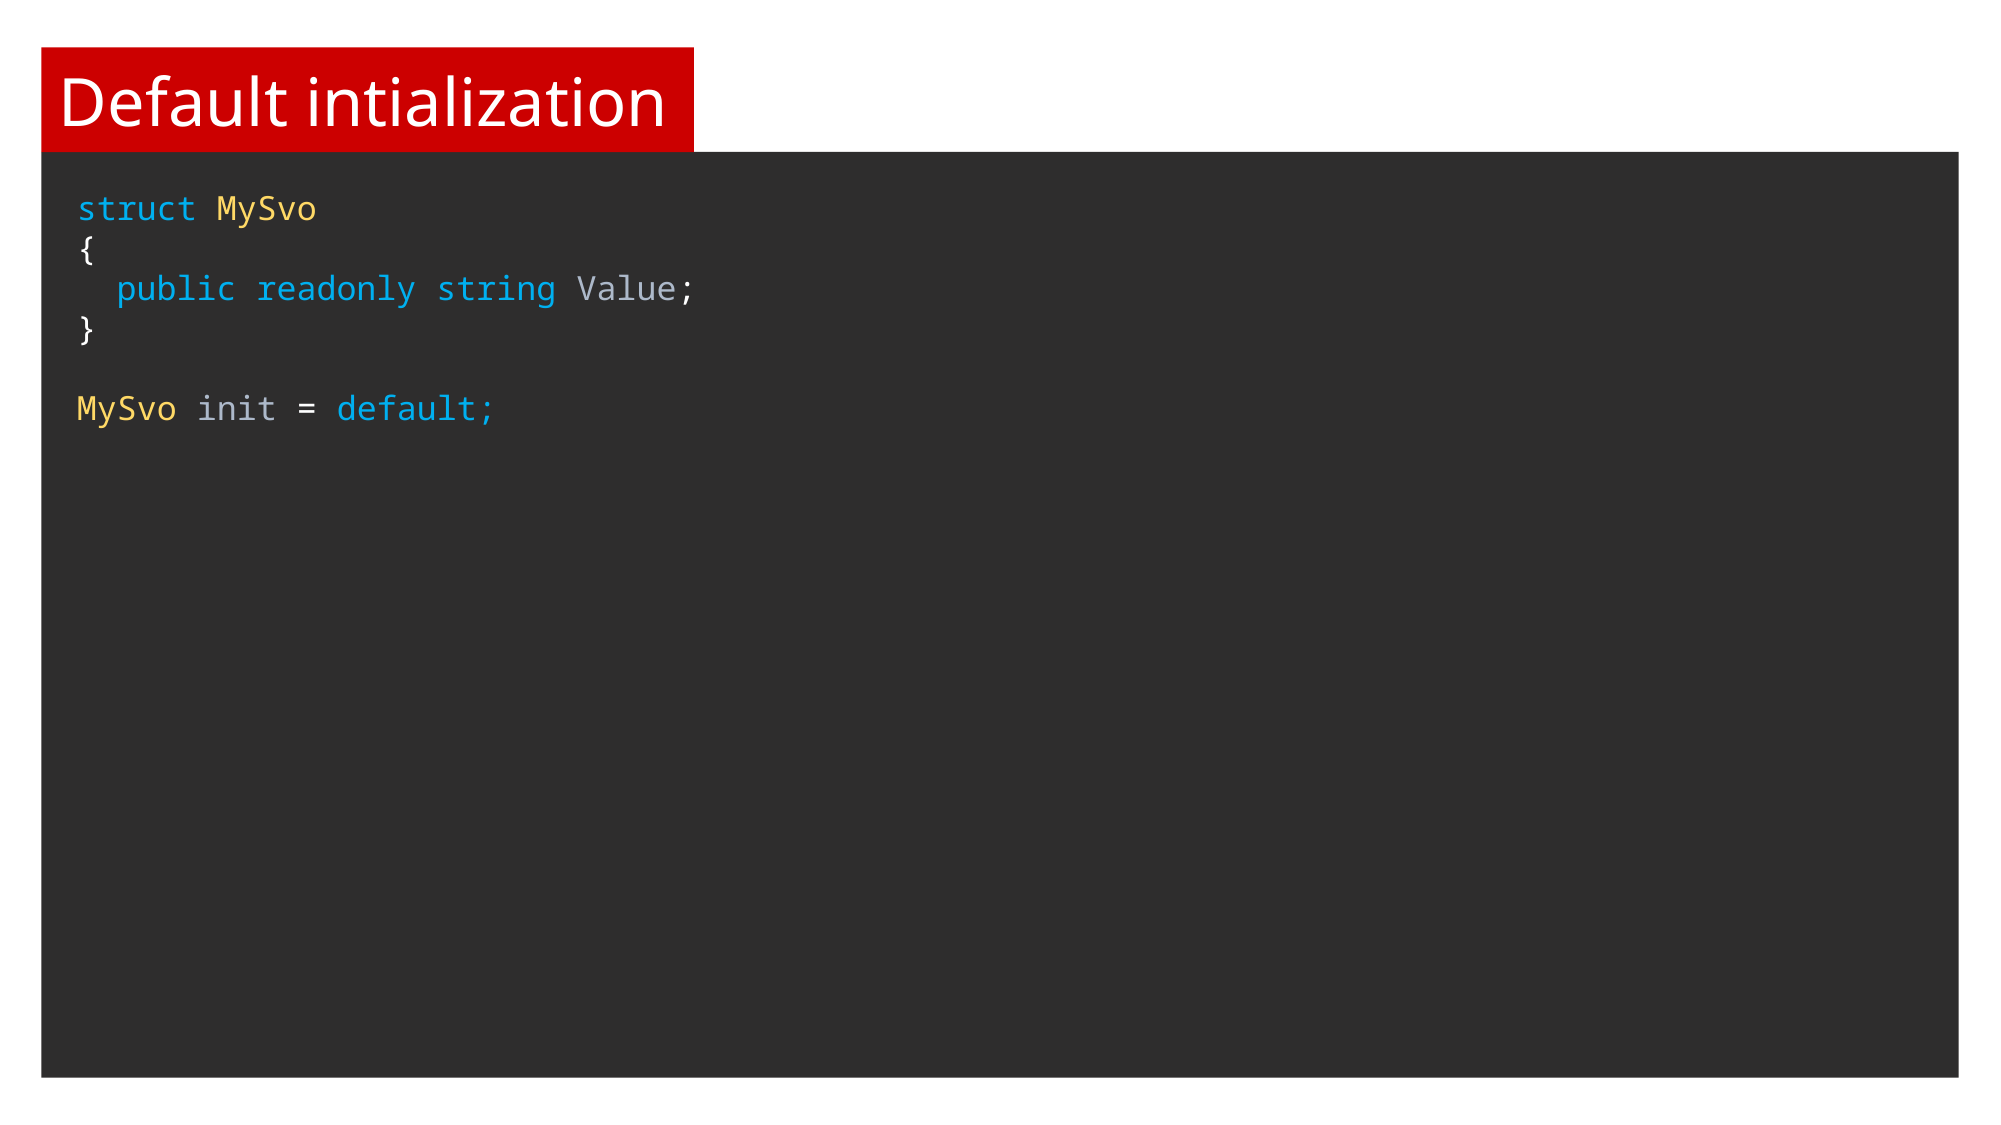

Default intialization
struct MySvo
{
 public readonly string Value;
}
MySvo init = default;